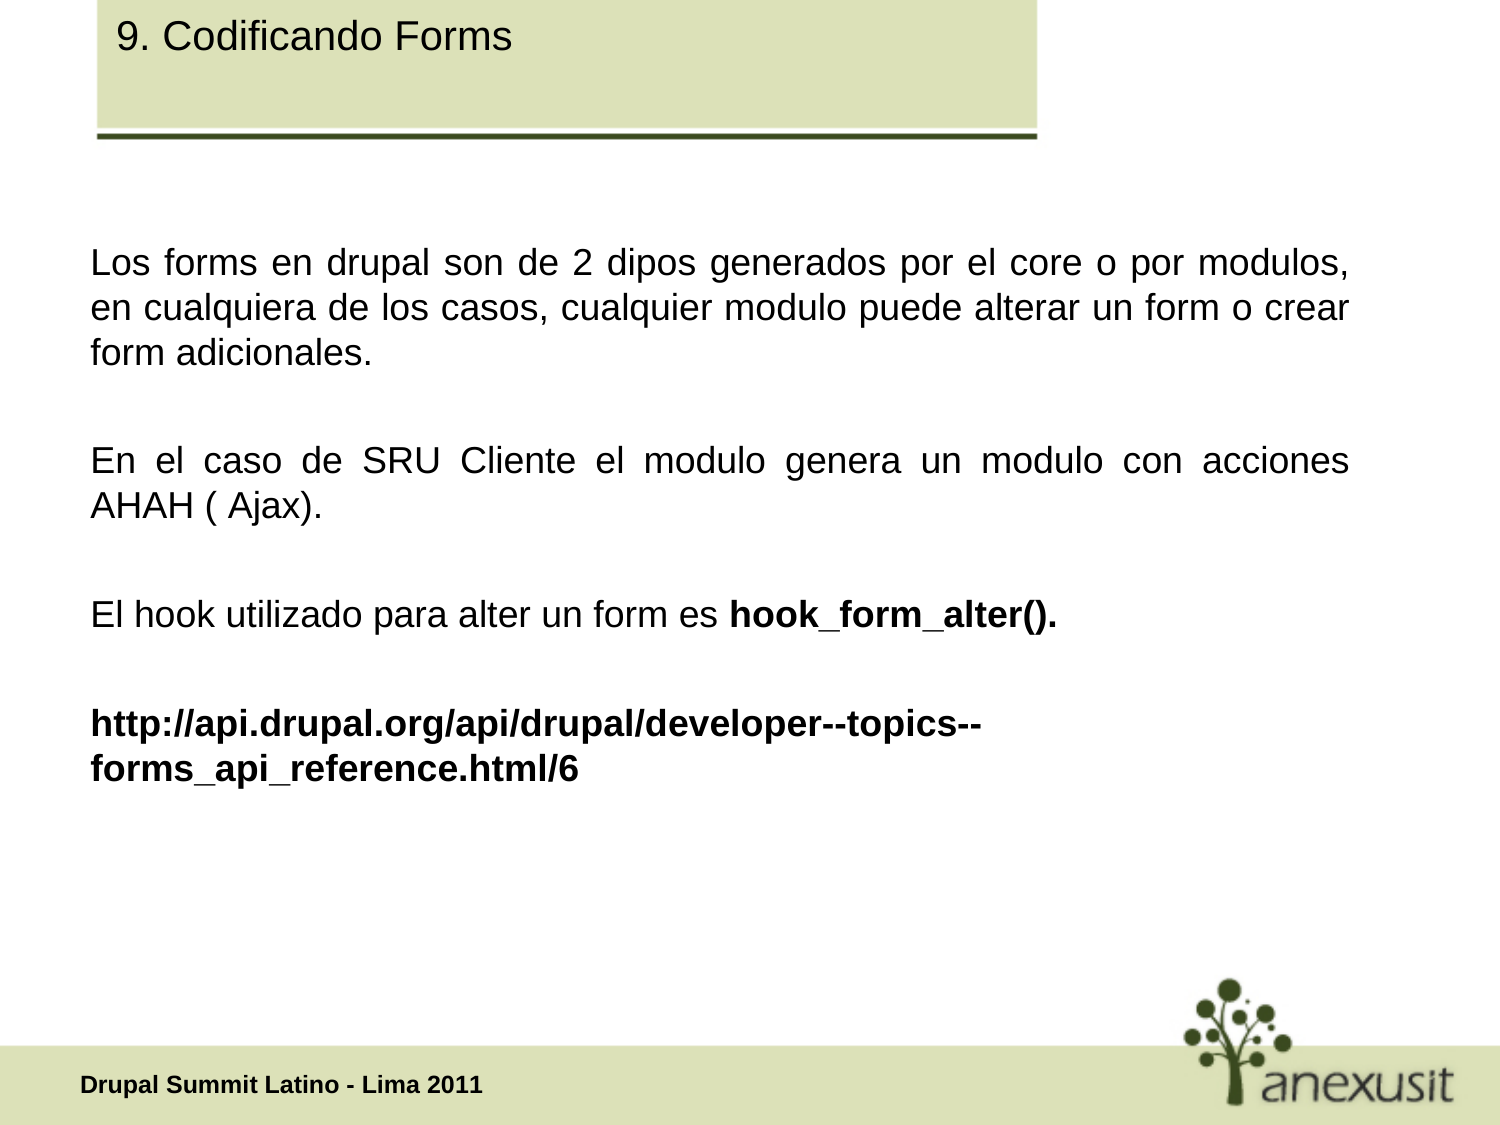

9. Codificando Forms
Los forms en drupal son de 2 dipos generados por el core o por modulos, en cualquiera de los casos, cualquier modulo puede alterar un form o crear form adicionales.
En el caso de SRU Cliente el modulo genera un modulo con acciones AHAH ( Ajax).
El hook utilizado para alter un form es hook_form_alter().
http://api.drupal.org/api/drupal/developer--topics--forms_api_reference.html/6
Drupal Summit Latino - Lima 2011